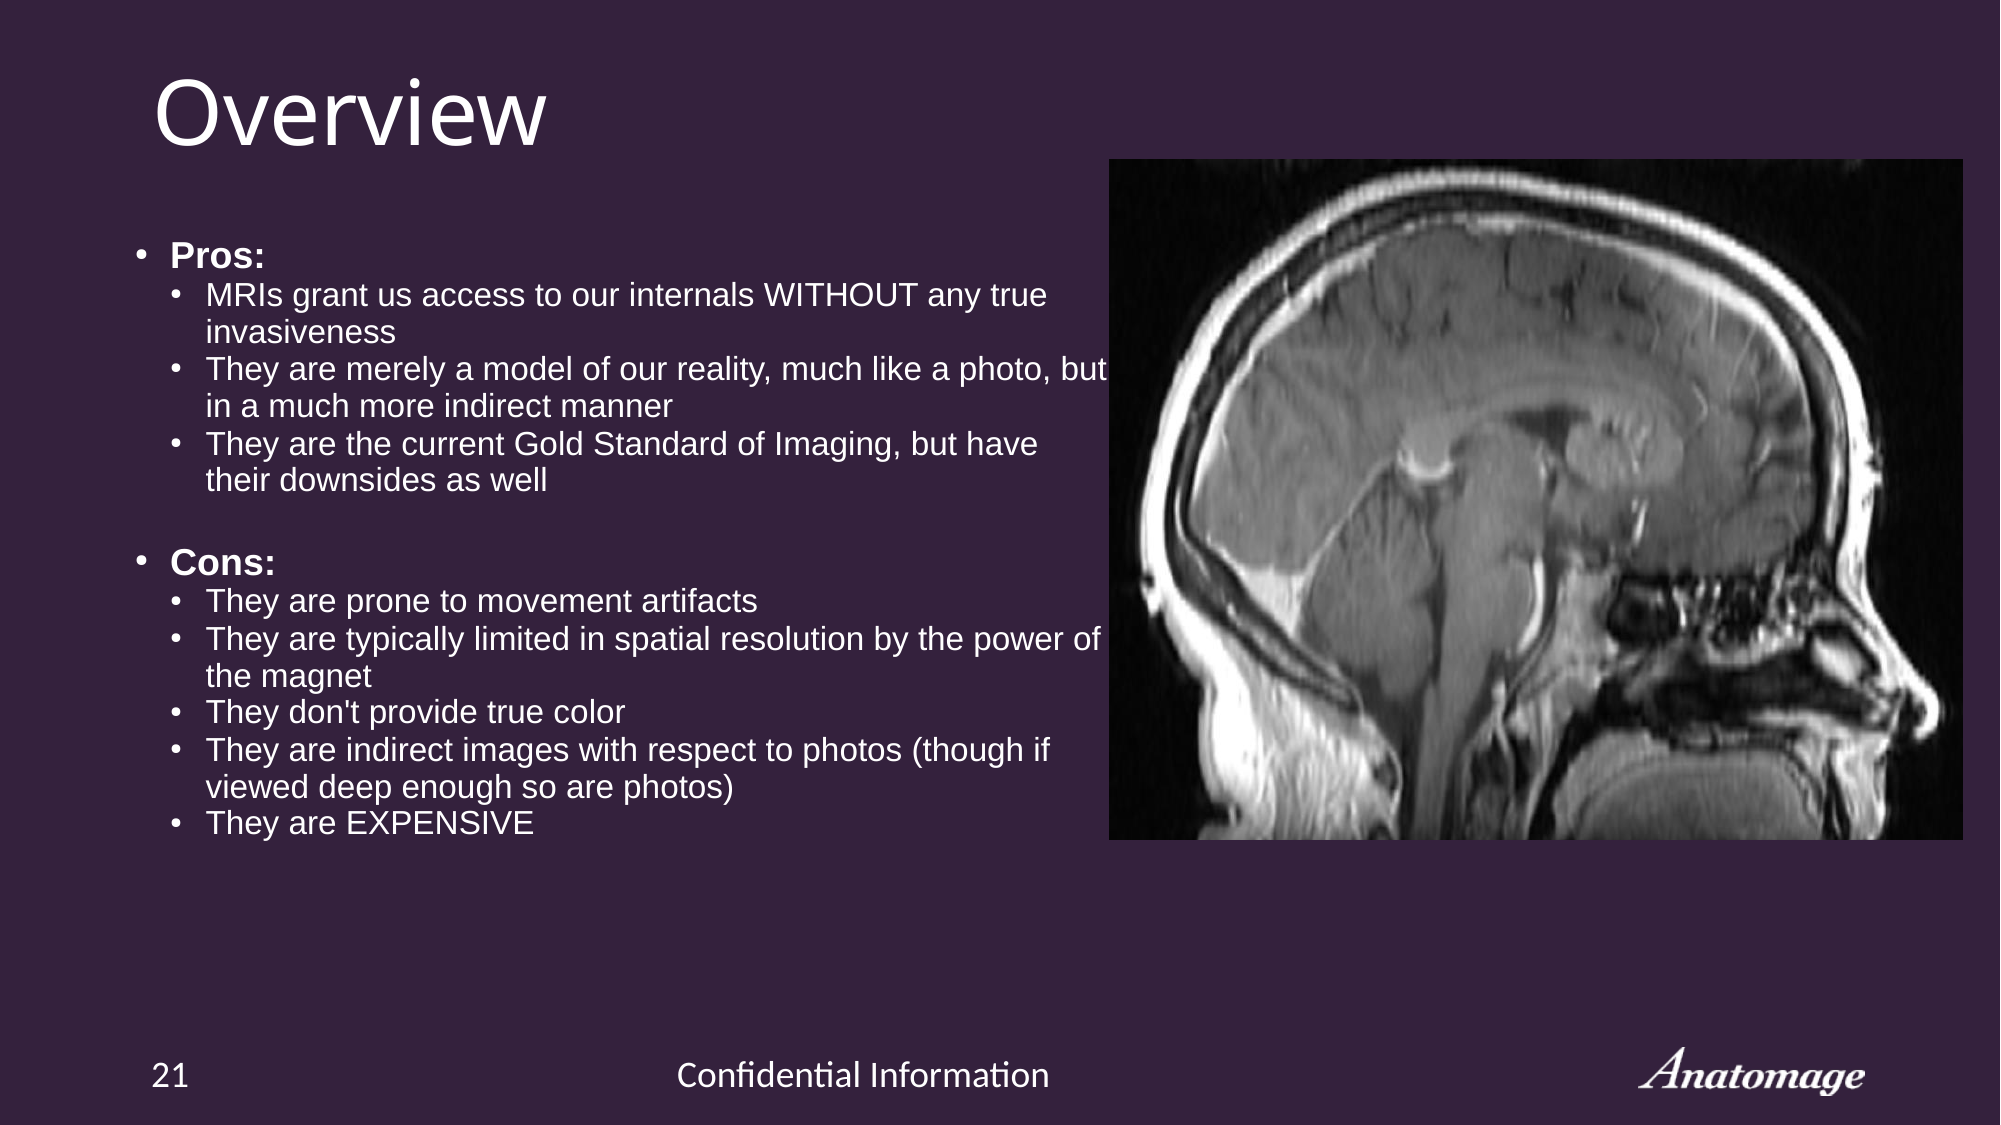

# Overview
Pros:
MRIs grant us access to our internals WITHOUT any true invasiveness
They are merely a model of our reality, much like a photo, but in a much more indirect manner
They are the current Gold Standard of Imaging, but have their downsides as well
Cons:
They are prone to movement artifacts
They are typically limited in spatial resolution by the power of the magnet
They don't provide true color
They are indirect images with respect to photos (though if viewed deep enough so are photos)
They are EXPENSIVE
Confidential Information